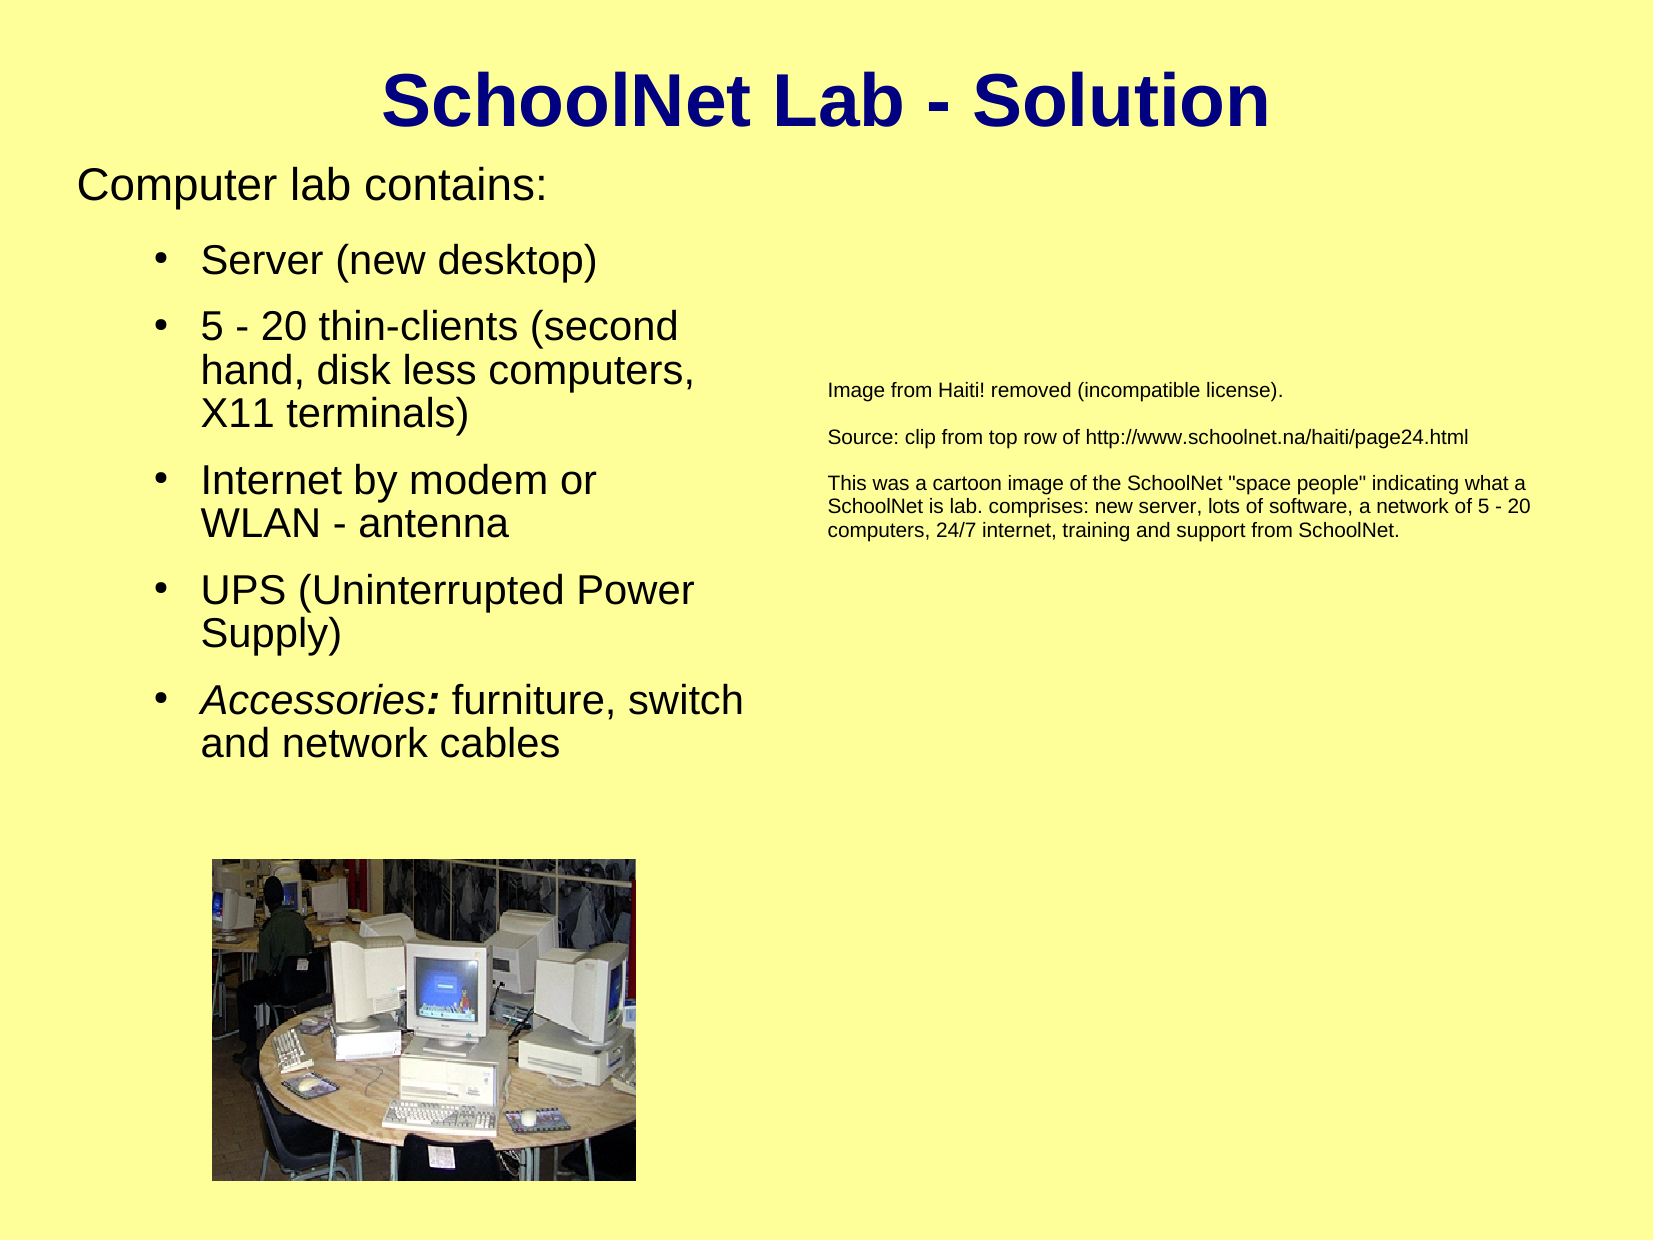

# SchoolNet Lab - Solution
Computer lab contains:
Server (new desktop)
5 - 20 thin-clients (second hand, disk less computers, X11 terminals)
Internet by modem or
WLAN - antenna
UPS (Uninterrupted Power Supply)
Accessories: furniture, switch and network cables
Image from Haiti! removed (incompatible license).
Source: clip from top row of http://www.schoolnet.na/haiti/page24.html
This was a cartoon image of the SchoolNet "space people" indicating what a SchoolNet is lab. comprises: new server, lots of software, a network of 5 - 20 computers, 24/7 internet, training and support from SchoolNet.